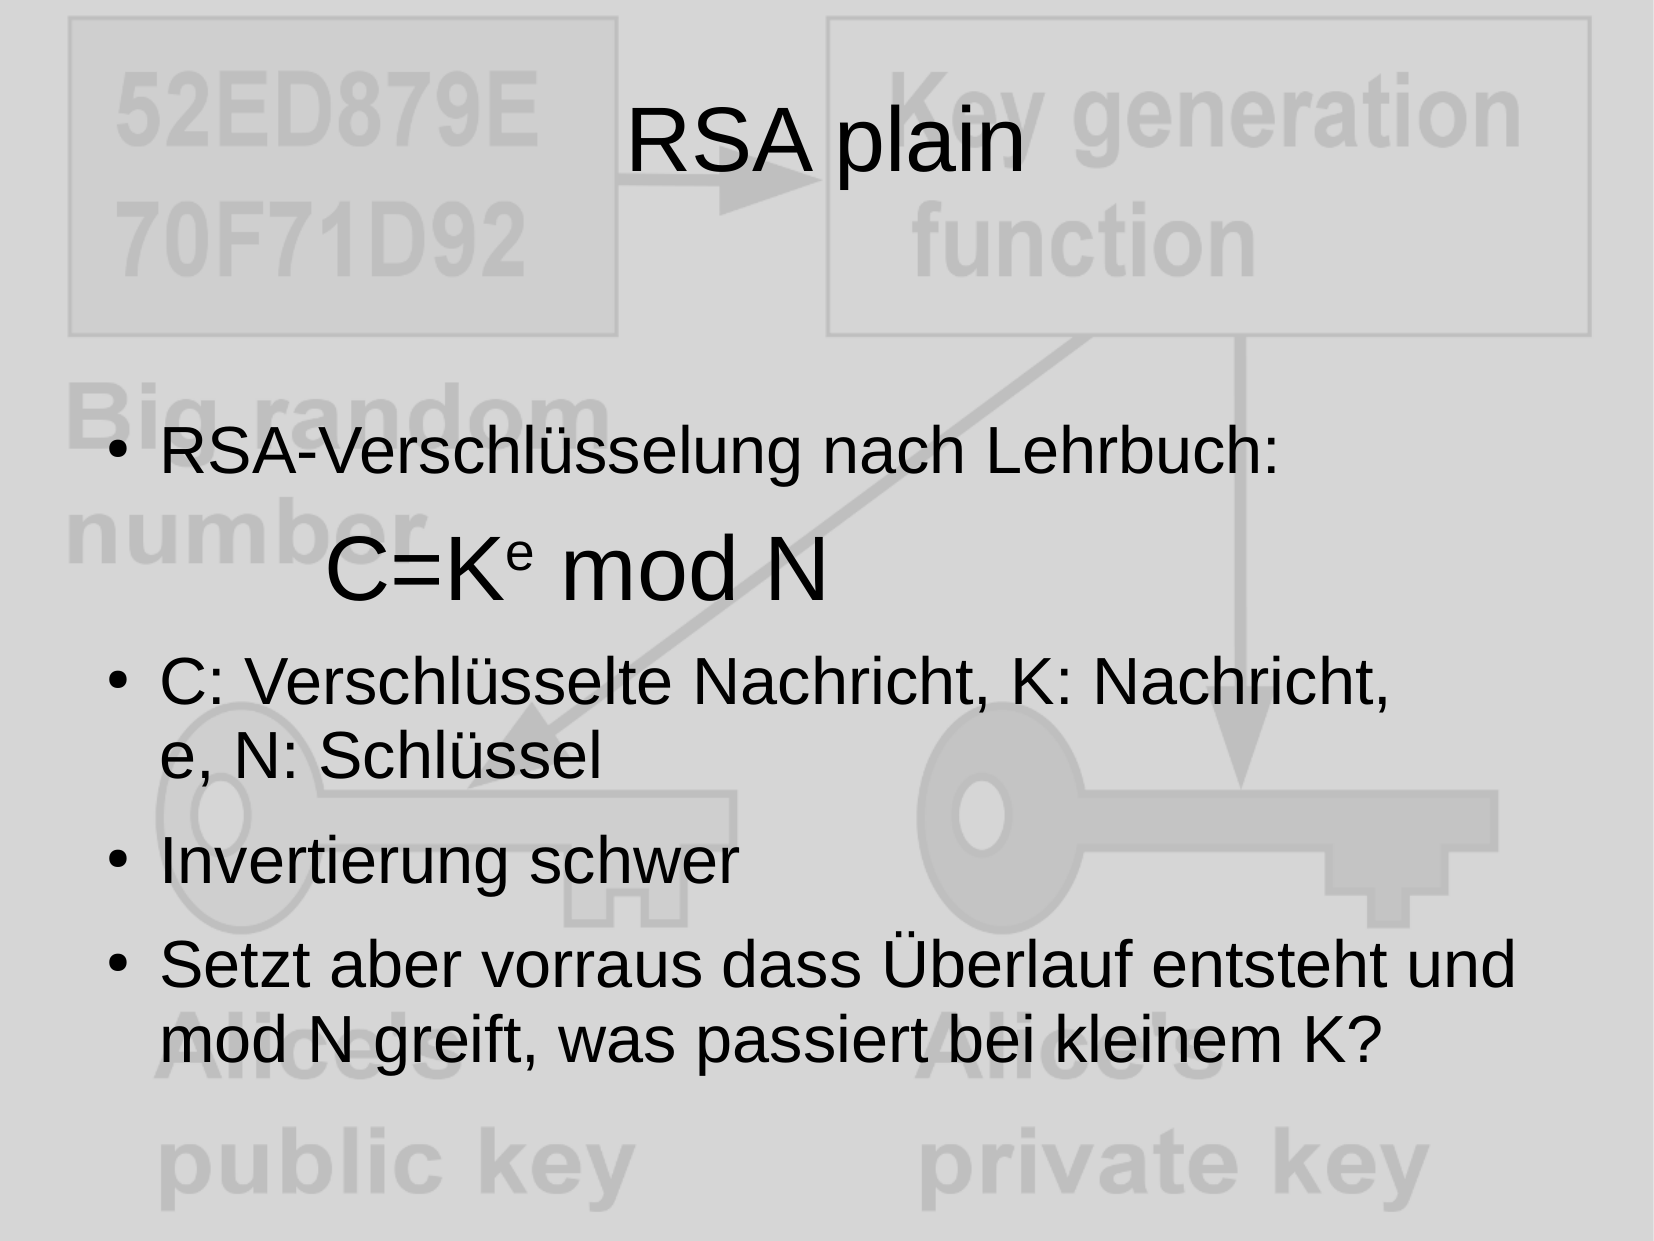

# RSA plain
RSA-Verschlüsselung nach Lehrbuch:
C=Ke mod N
C: Verschlüsselte Nachricht, K: Nachricht,
e, N: Schlüssel
Invertierung schwer
Setzt aber vorraus dass Überlauf entsteht und mod N greift, was passiert bei kleinem K?